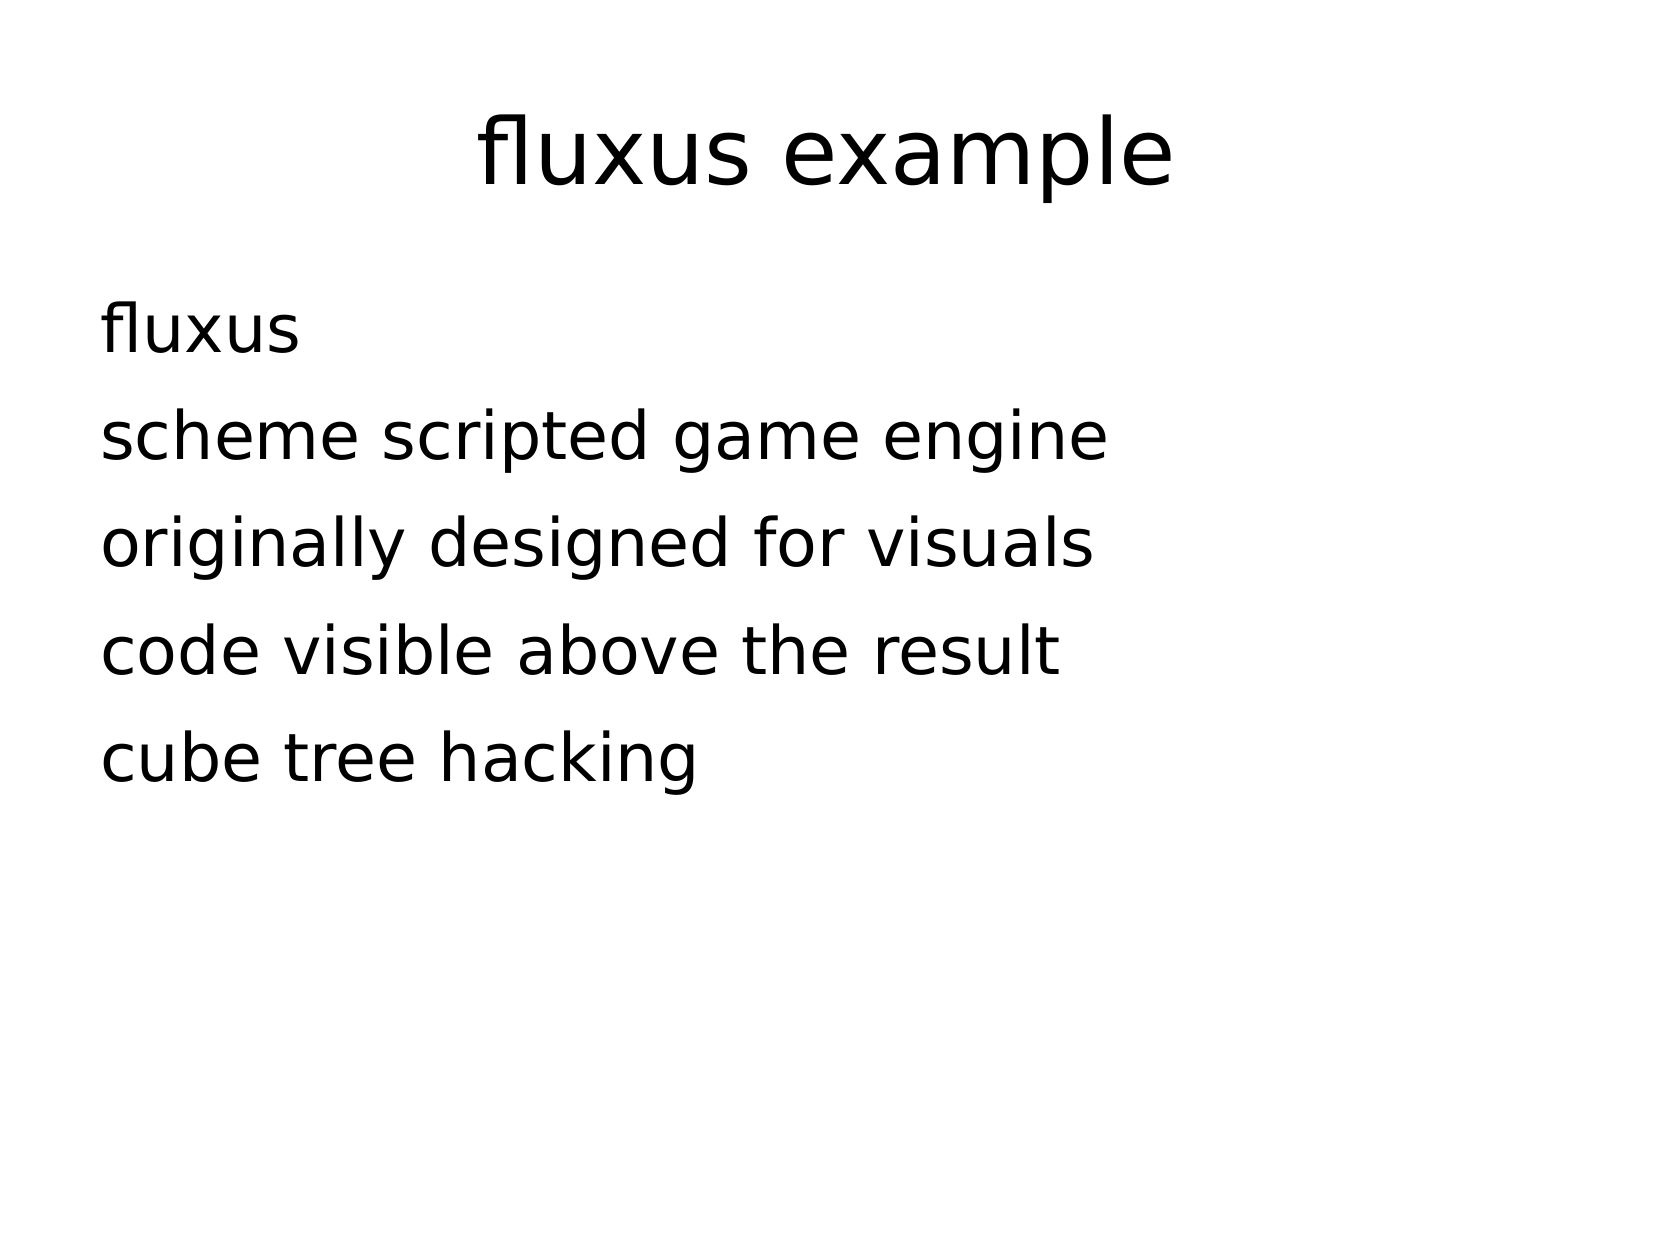

# fluxus example
fluxus
scheme scripted game engine
originally designed for visuals
code visible above the result
cube tree hacking